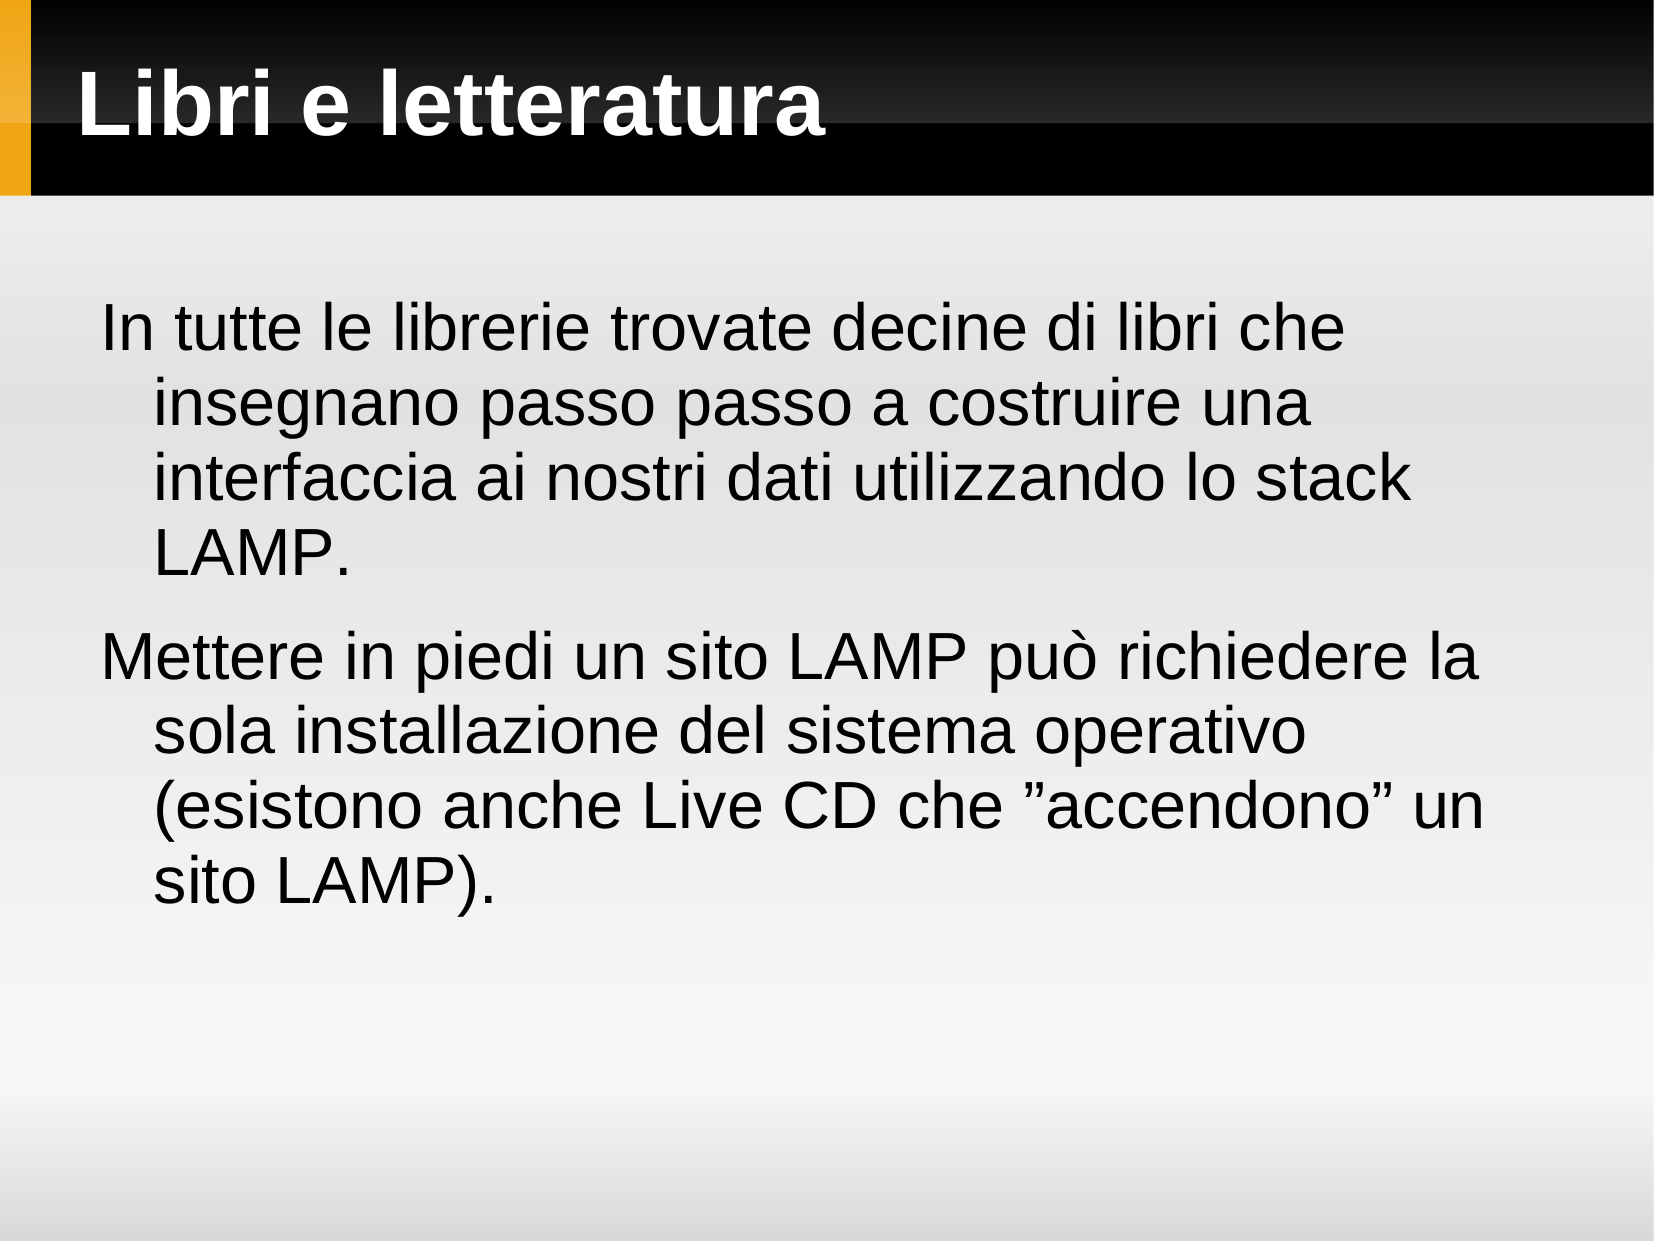

# Libri e letteratura
In tutte le librerie trovate decine di libri che insegnano passo passo a costruire una interfaccia ai nostri dati utilizzando lo stack LAMP.
Mettere in piedi un sito LAMP può richiedere la sola installazione del sistema operativo (esistono anche Live CD che ”accendono” un sito LAMP).